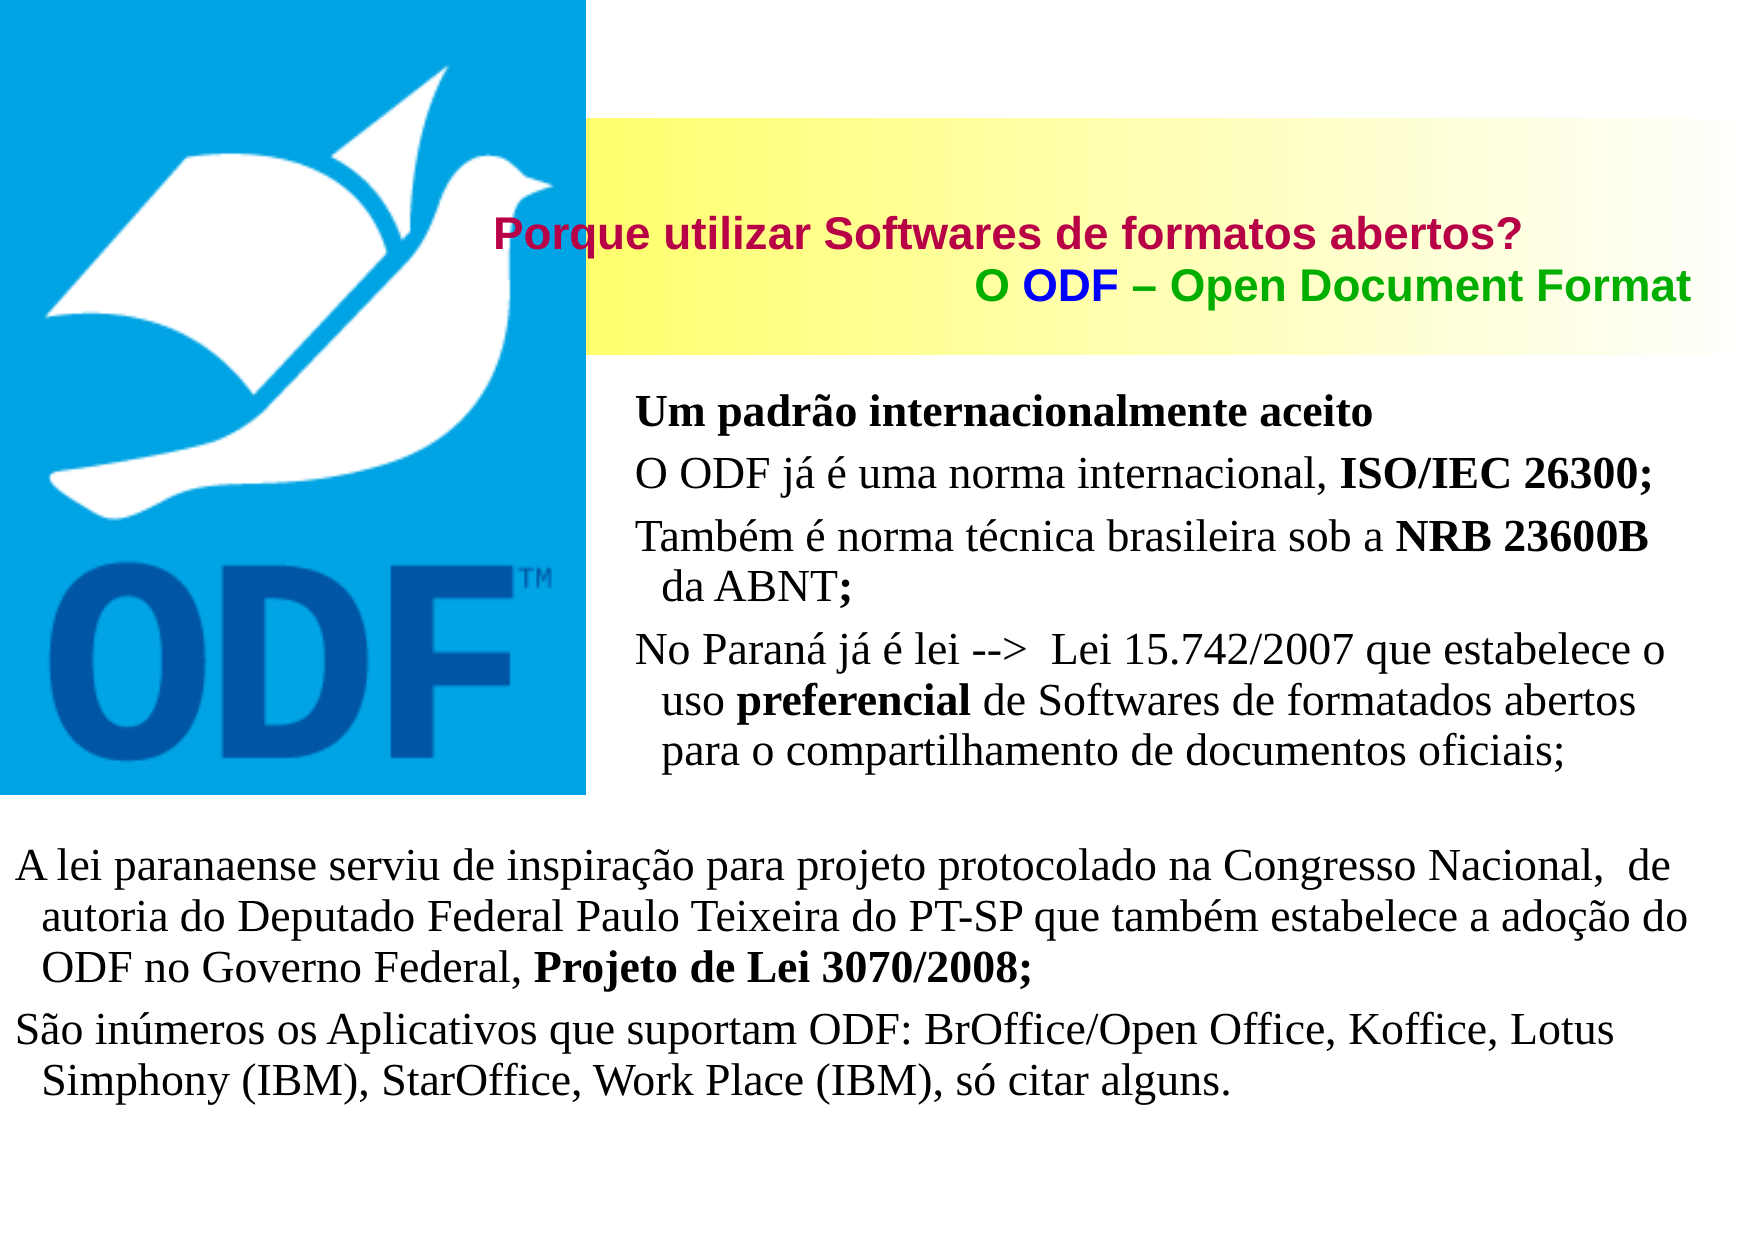

Porque utilizar Softwares de formatos abertos?
						 O ODF – Open Document Format
Um padrão internacionalmente aceito
O ODF já é uma norma internacional, ISO/IEC 26300;
Também é norma técnica brasileira sob a NRB 23600B da ABNT;
No Paraná já é lei --> Lei 15.742/2007 que estabelece o uso preferencial de Softwares de formatados abertos para o compartilhamento de documentos oficiais;
A lei paranaense serviu de inspiração para projeto protocolado na Congresso Nacional, de autoria do Deputado Federal Paulo Teixeira do PT-SP que também estabelece a adoção do ODF no Governo Federal, Projeto de Lei 3070/2008;
São inúmeros os Aplicativos que suportam ODF: BrOffice/Open Office, Koffice, Lotus Simphony (IBM), StarOffice, Work Place (IBM), só citar alguns.